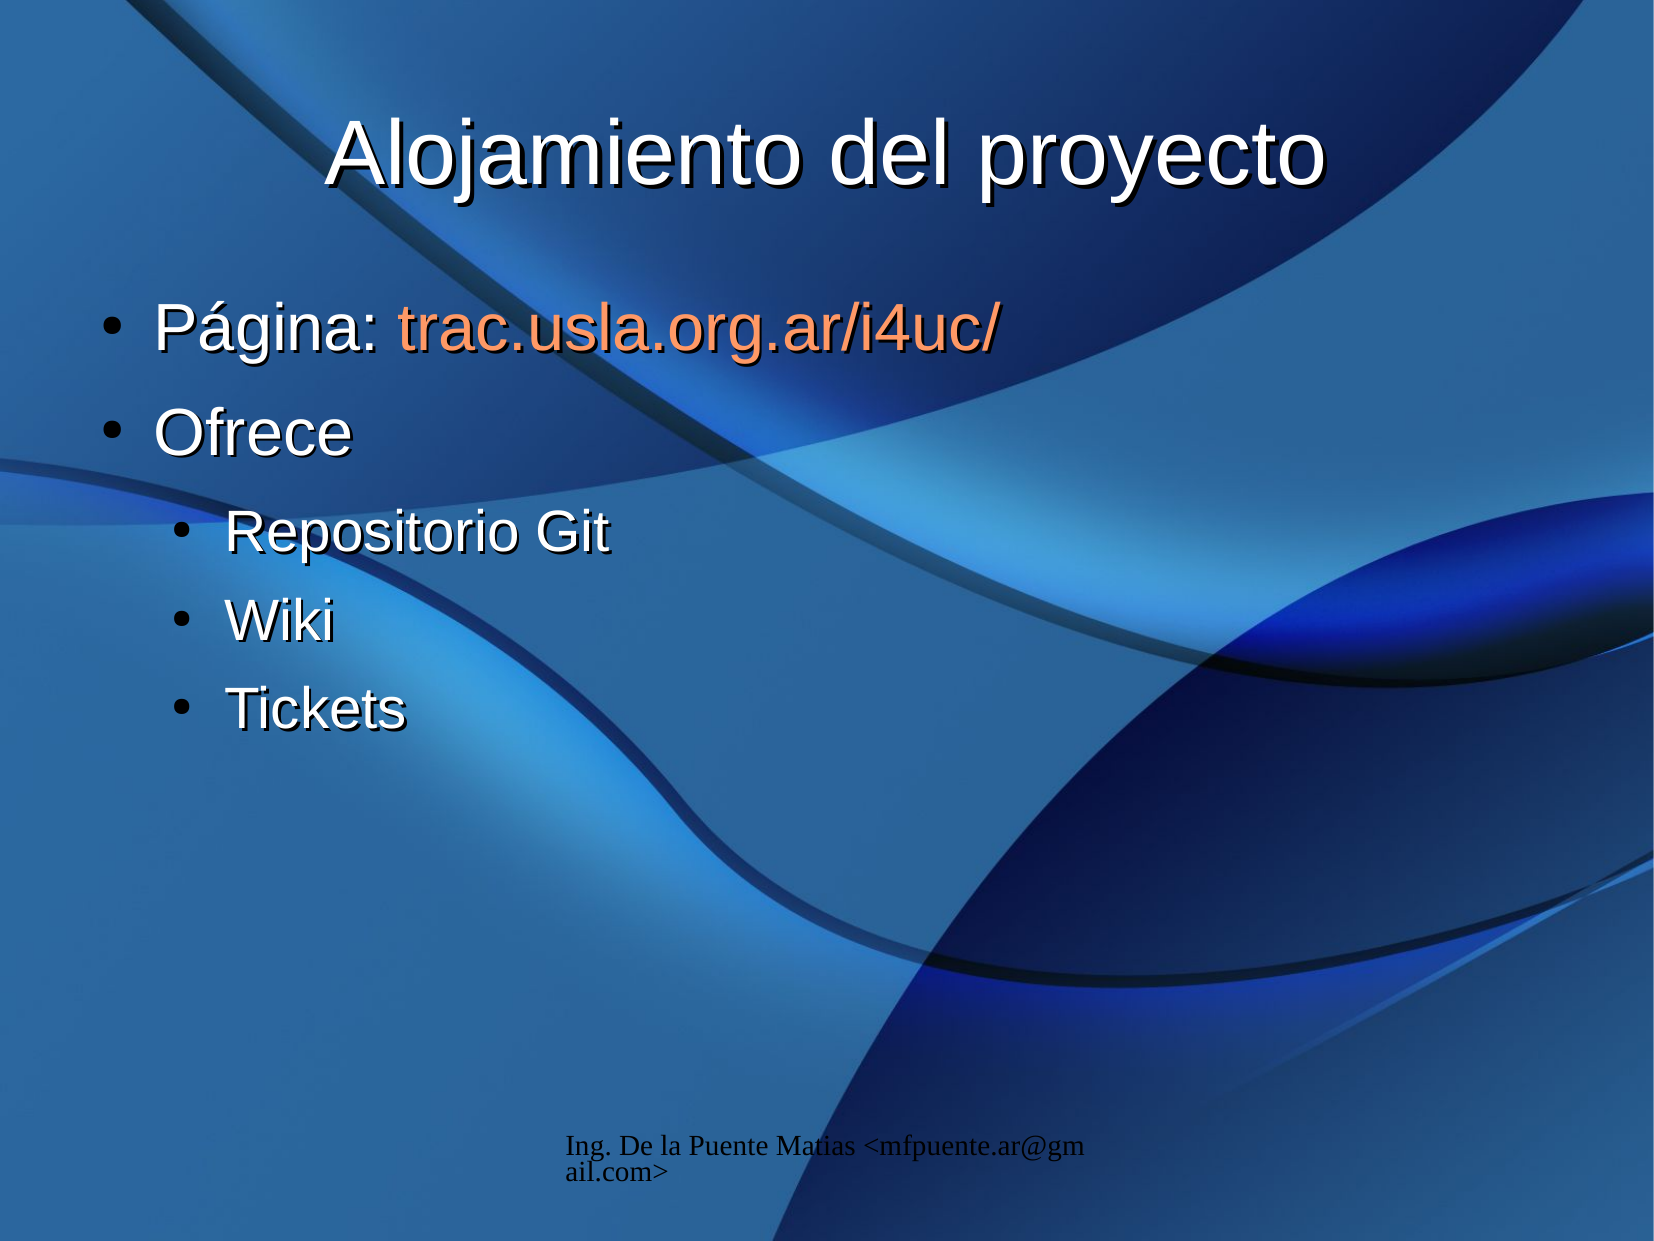

# Alojamiento del proyecto
Página: trac.usla.org.ar/i4uc/
Ofrece
Repositorio Git
Wiki
Tickets
Ing. De la Puente Matias <mfpuente.ar@gmail.com>